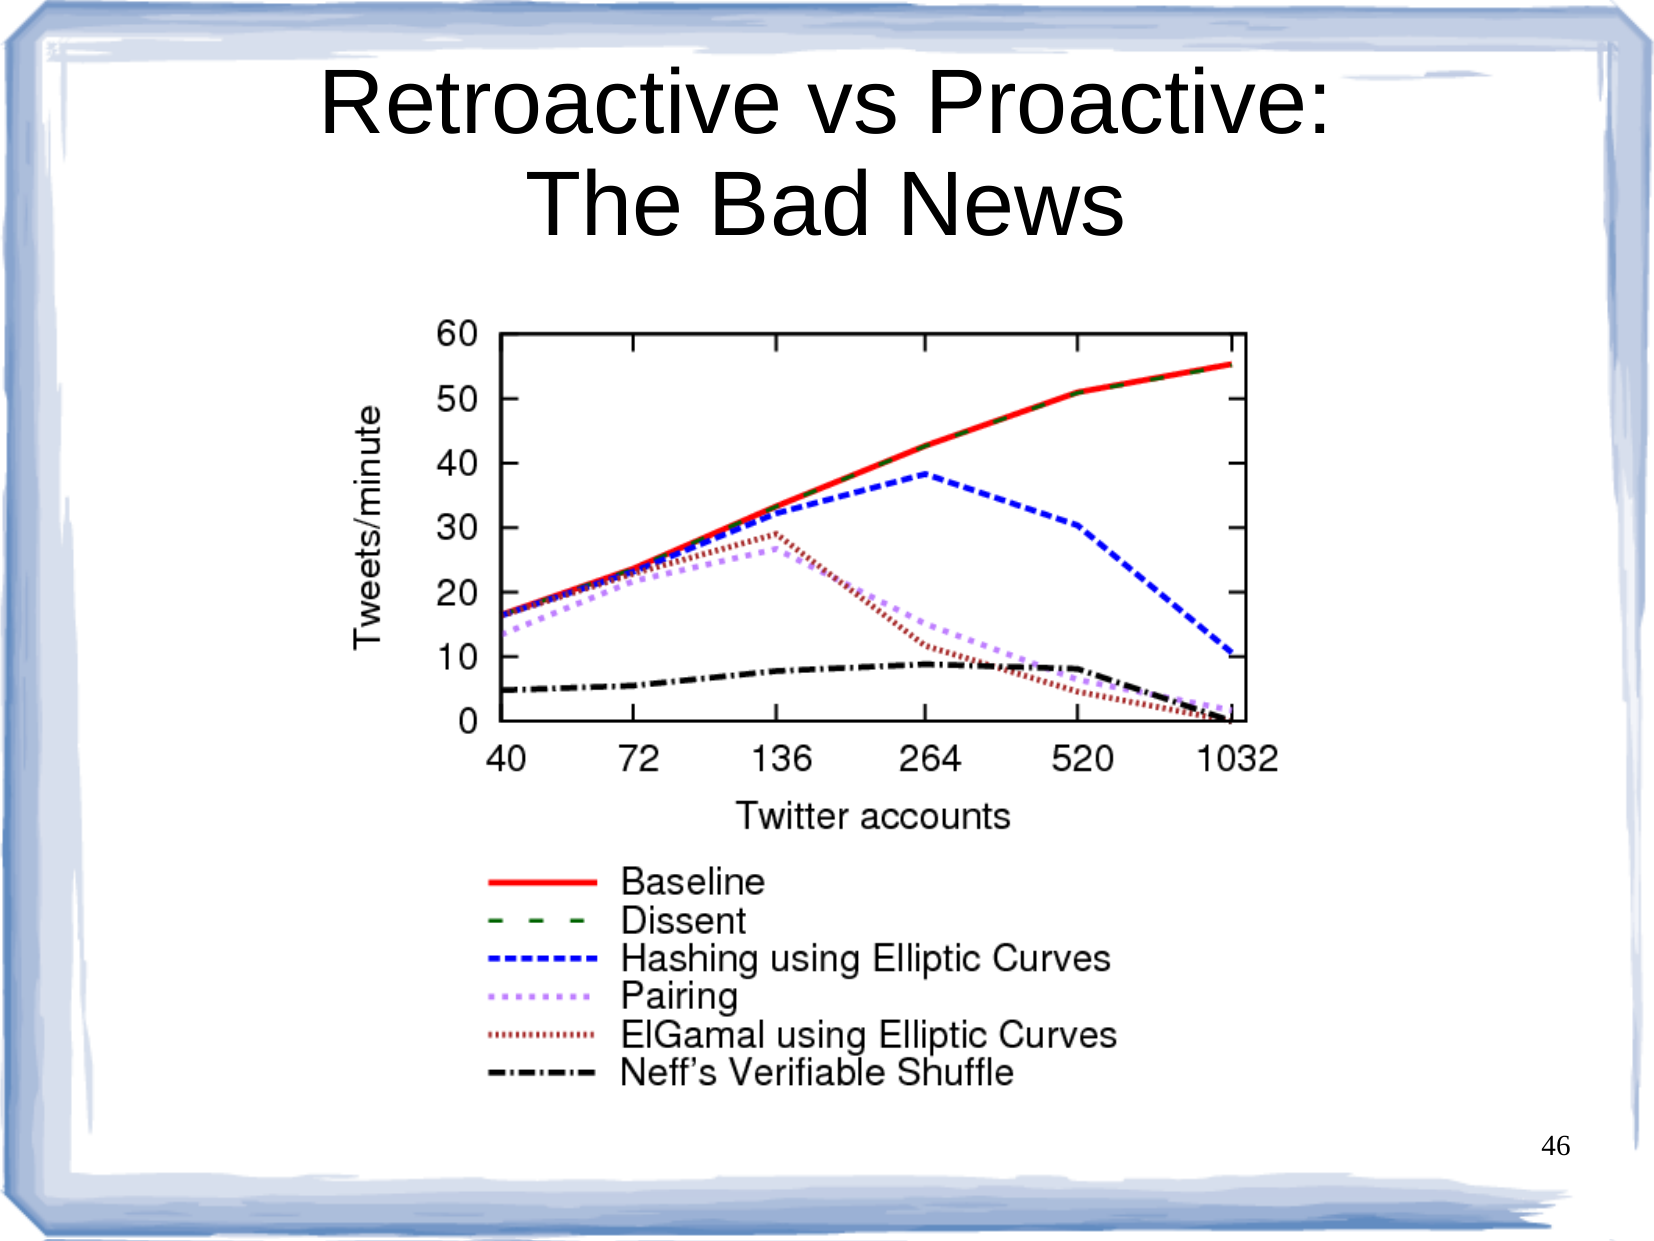

# Retroactive vs Proactive: The Bad News
46